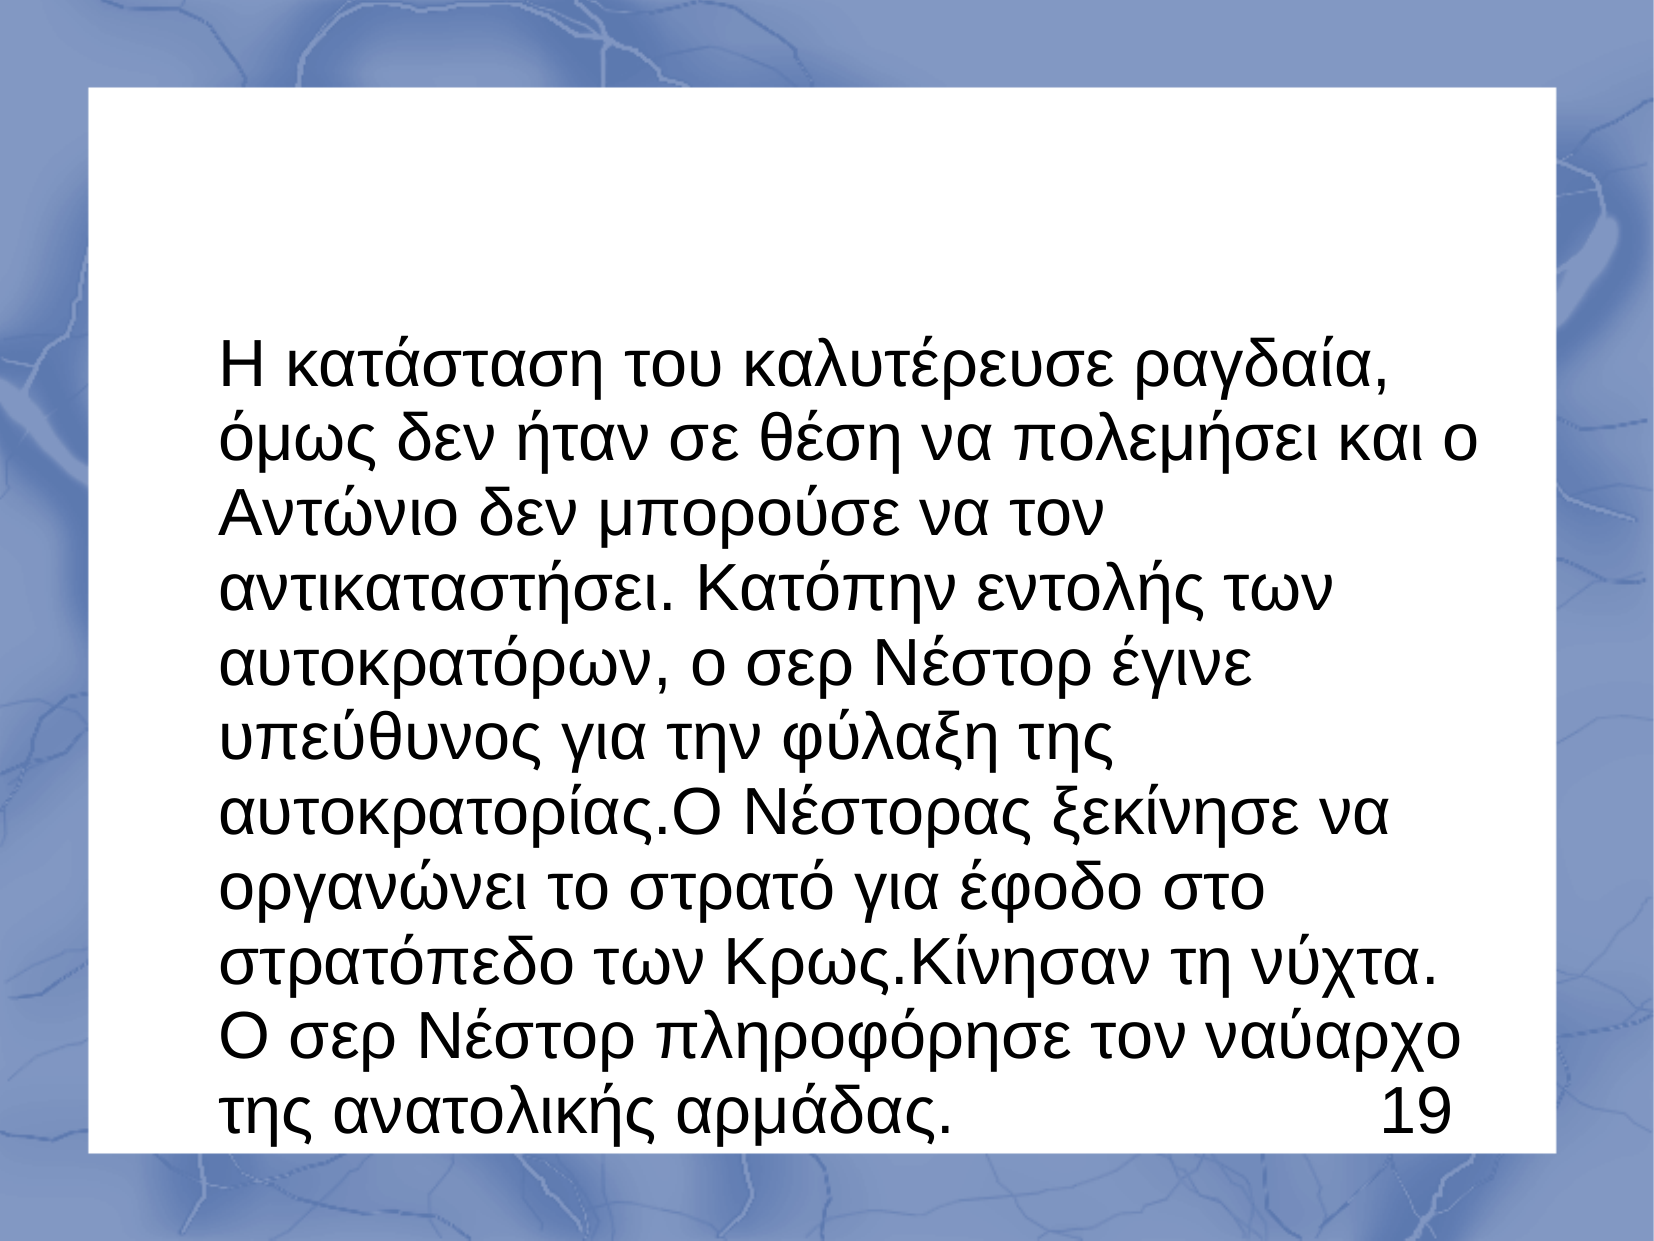

#
Η κατάσταση του καλυτέρευσε ραγδαία, όμως δεν ήταν σε θέση να πολεμήσει και ο Αντώνιο δεν μπορούσε να τον αντικαταστήσει. Κατόπην εντολής των αυτοκρατόρων, ο σερ Νέστορ έγινε υπεύθυνος για την φύλαξη της αυτοκρατορίας.Ο Νέστορας ξεκίνησε να οργανώνει το στρατό για έφοδο στο στρατόπεδο των Κρως.Κίνησαν τη νύχτα.	Ο σερ Νέστορ πληροφόρησε τον ναύαρχο της ανατολικής αρμάδας. 19